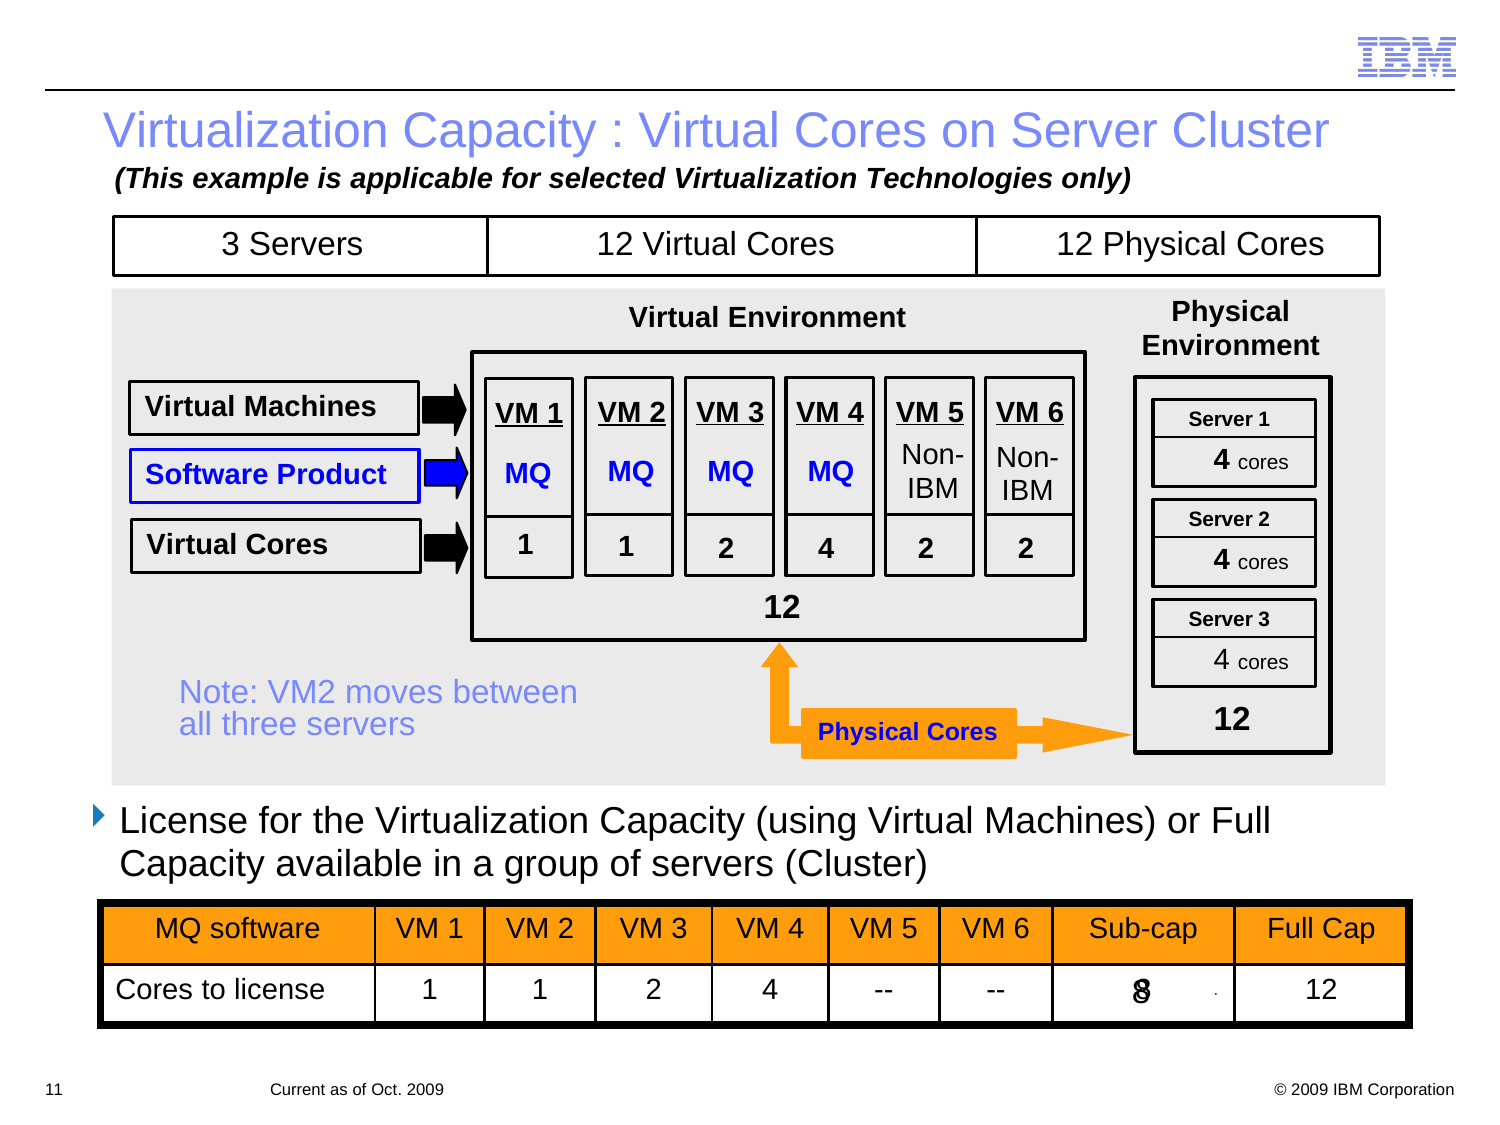

# Virtualization Capacity : Virtual Cores on Server Cluster (This example is applicable for selected Virtualization Technologies only)
 3 Servers	 12 Virtual Cores	 12 Physical Cores
Physical Environment
Virtual Environment
Virtual Machines
VM 3
VM 4
VM 5
VM 6
VM 2
VM 1
Server 1
Non-
IBM
Non-
IBM
4 cores
MQ
MQ
MQ
MQ
Software Product
Server 2
Virtual Cores
1
1
2
4
2
2
4 cores
12
Server 3
4 cores
Physical Cores
Note: VM2 moves between all three servers
12
License for the Virtualization Capacity (using Virtual Machines) or Full Capacity available in a group of servers (Cluster)
| MQ software | VM 1 | VM 2 | VM 3 | VM 4 | VM 5 | VM 6 | Sub-cap | Full Cap |
| --- | --- | --- | --- | --- | --- | --- | --- | --- |
| Cores to license | 1 | 1 | 2 | 4 | -- | -- | 8 | 12 |
8
11
Current as of Oct. 2009